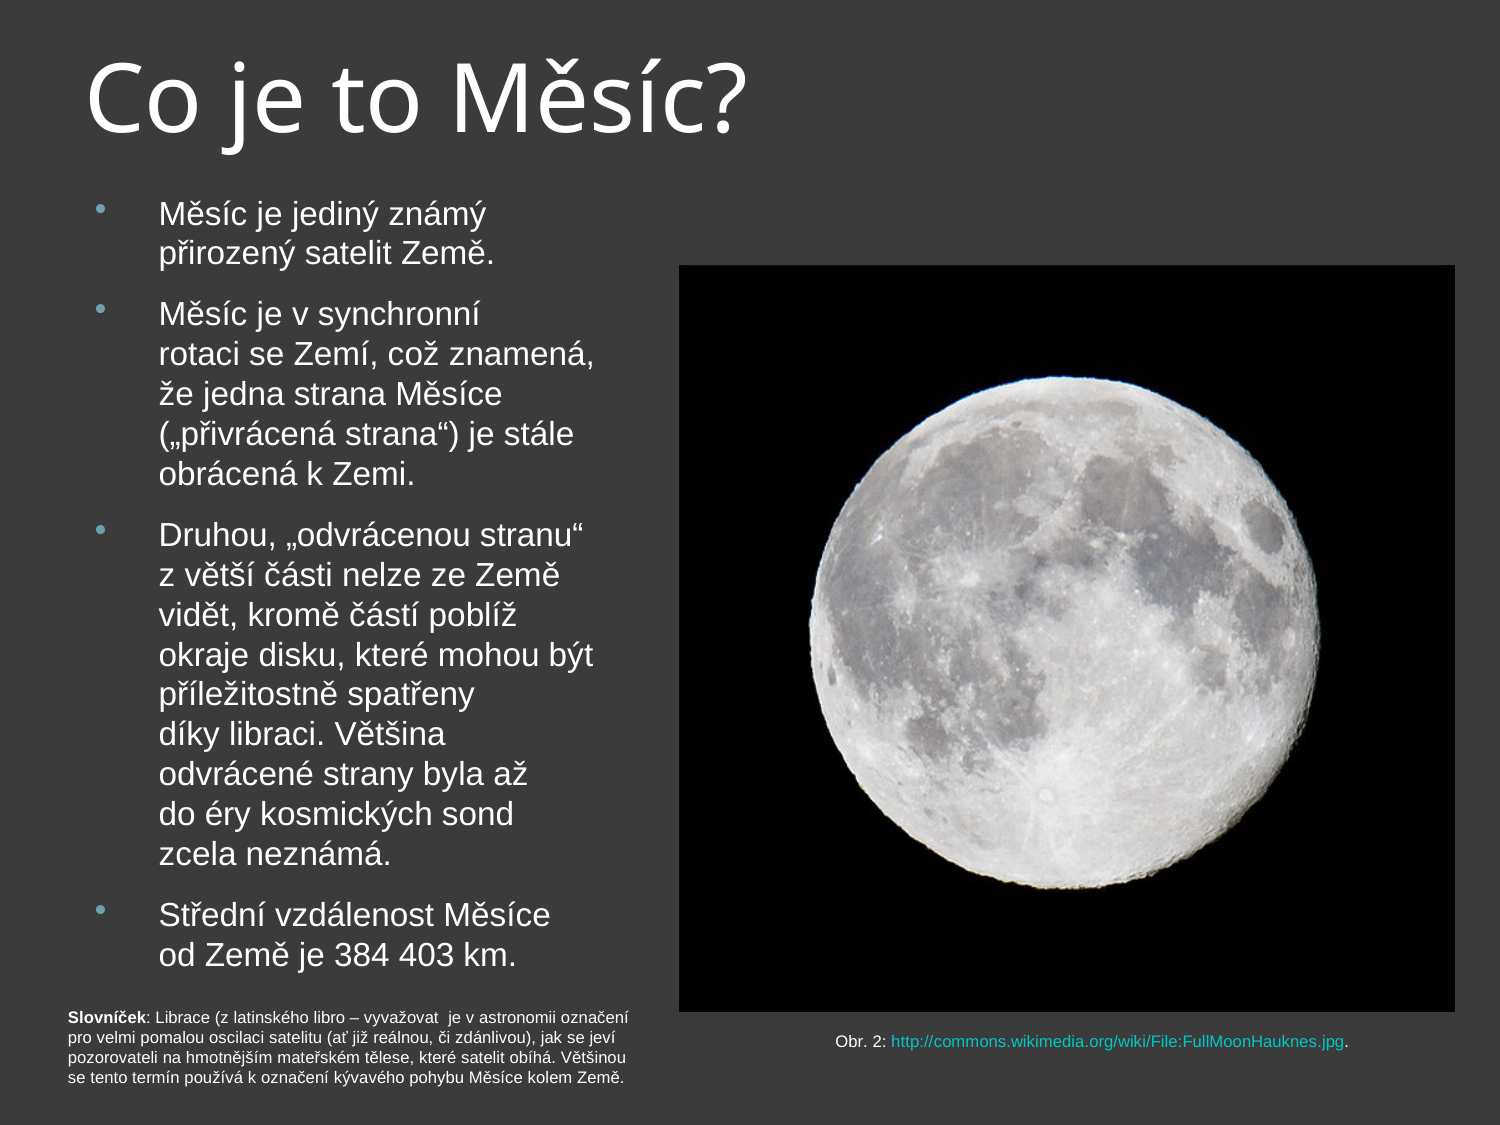

# Co je to Měsíc?
Měsíc je jediný známý přirozený satelit Země.
Měsíc je v synchronní rotaci se Zemí, což znamená, že jedna strana Měsíce („přivrácená strana“) je stále obrácená k Zemi.
Druhou, „odvrácenou stranu“ z větší části nelze ze Země vidět, kromě částí poblíž okraje disku, které mohou být příležitostně spatřeny díky libraci. Většina odvrácené strany byla až
do éry kosmických sond 
zcela neznámá.
Střední vzdálenost Měsíce
od Země je 384 403 km.
Slovníček: Librace (z latinského libro – vyvažovat je v astronomii označení pro velmi pomalou oscilaci satelitu (ať již reálnou, či zdánlivou), jak se jeví pozorovateli na hmotnějším mateřském tělese, které satelit obíhá. Většinou se tento termín používá k označení kývavého pohybu Měsíce kolem Země.
Obr. 2: http://commons.wikimedia.org/wiki/File:FullMoonHauknes.jpg.